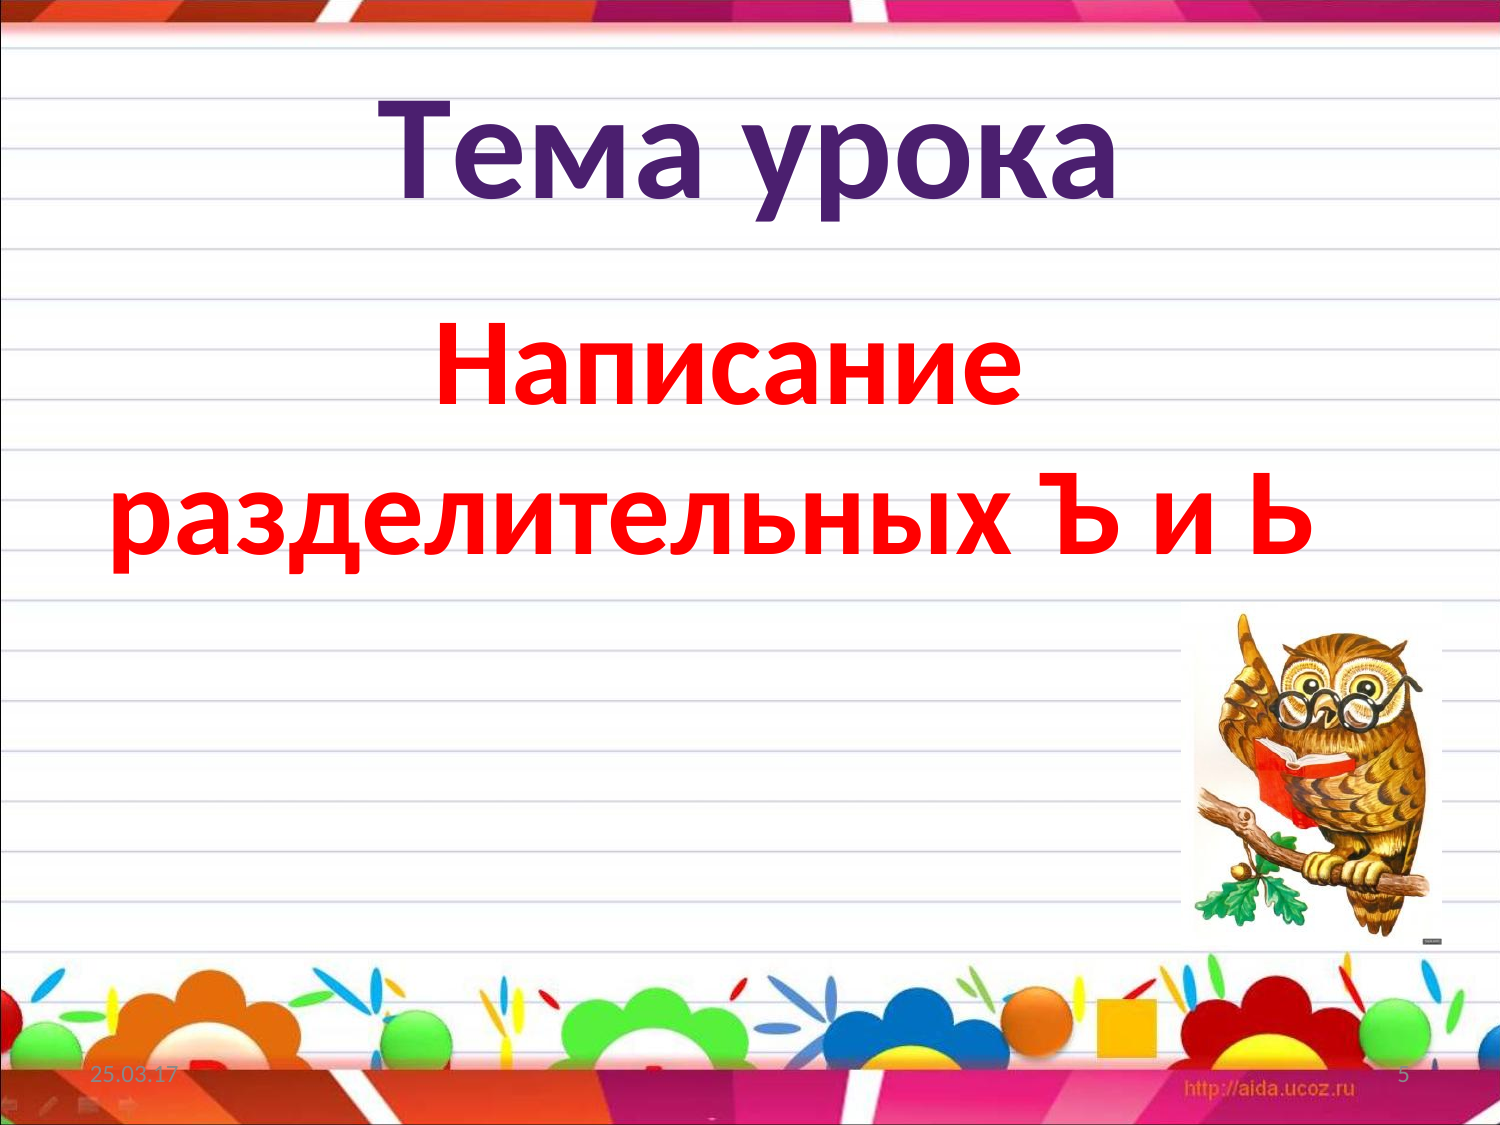

Тема урока
 Написание разделительных Ъ и Ь
25.03.17